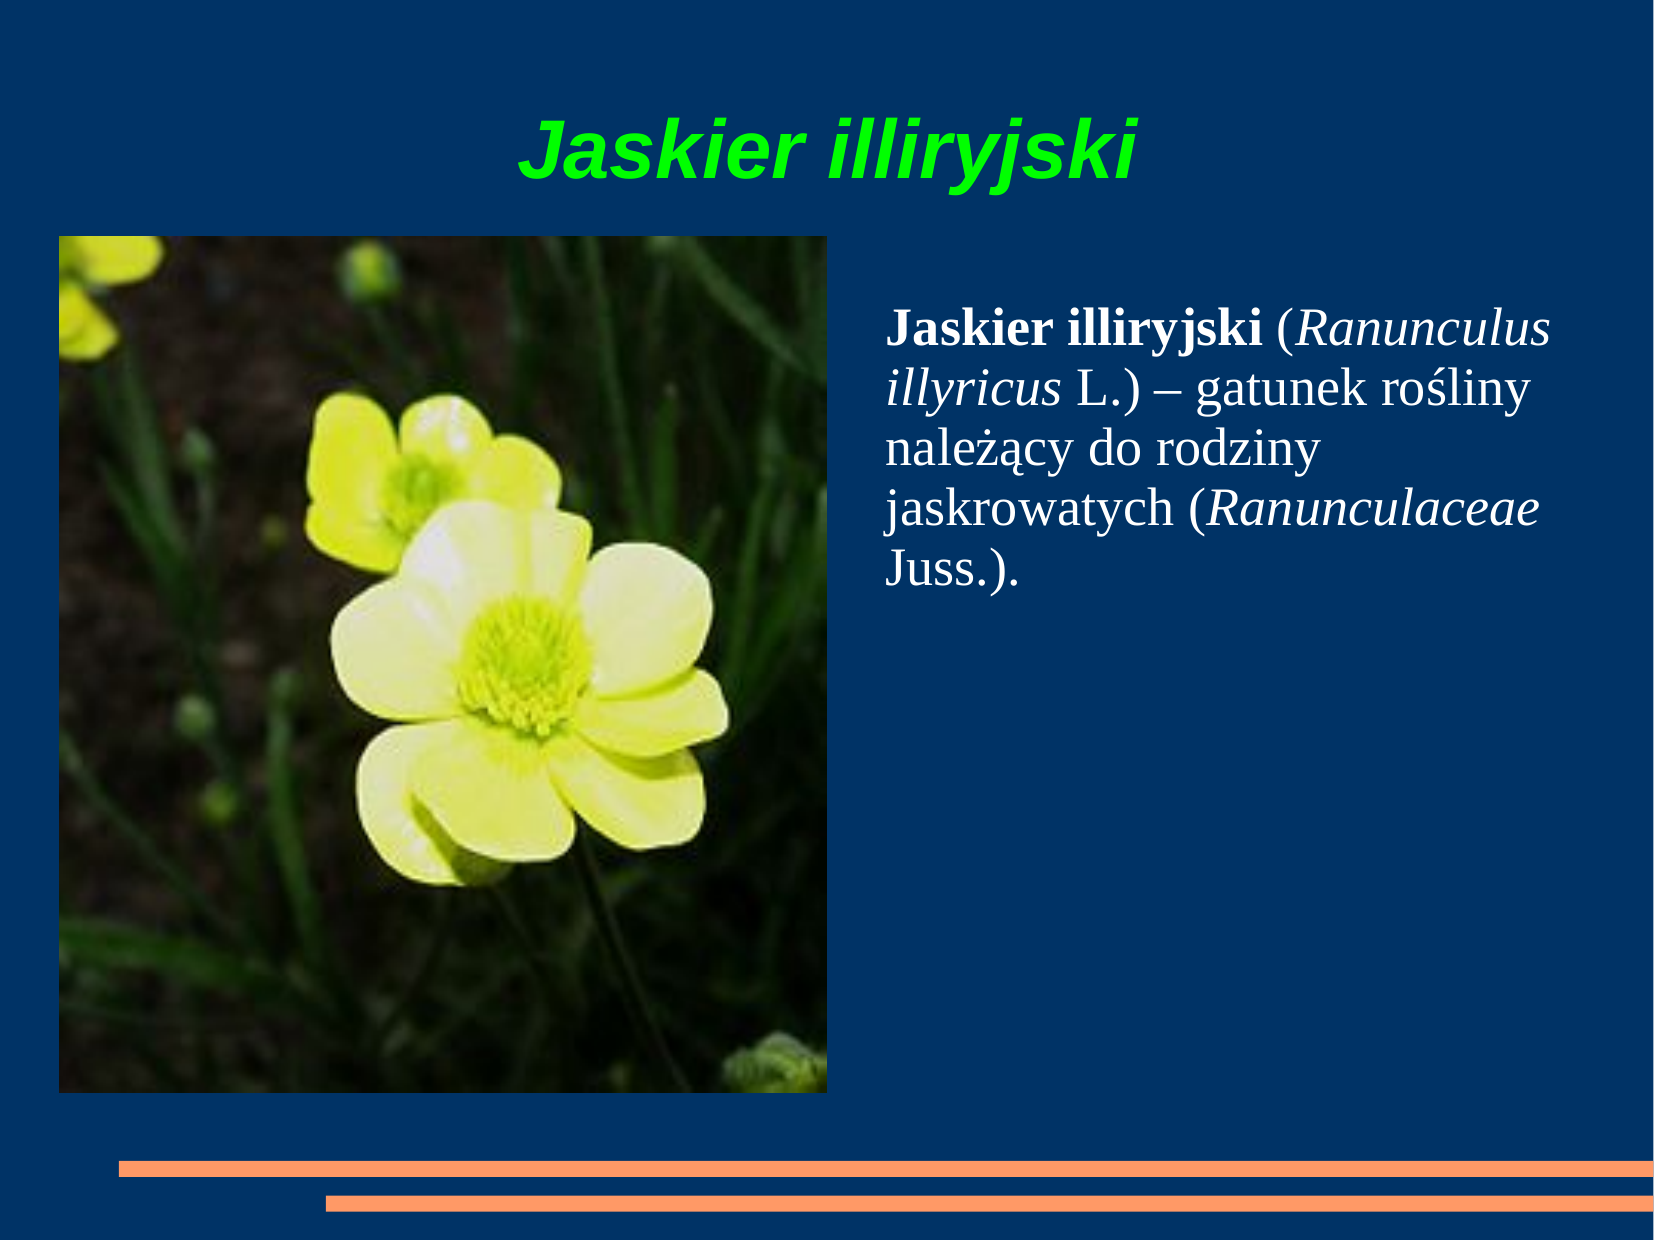

# Jaskier illiryjski
Jaskier illiryjski (Ranunculus illyricus L.) – gatunek rośliny należący do rodziny jaskrowatych (Ranunculaceae Juss.).